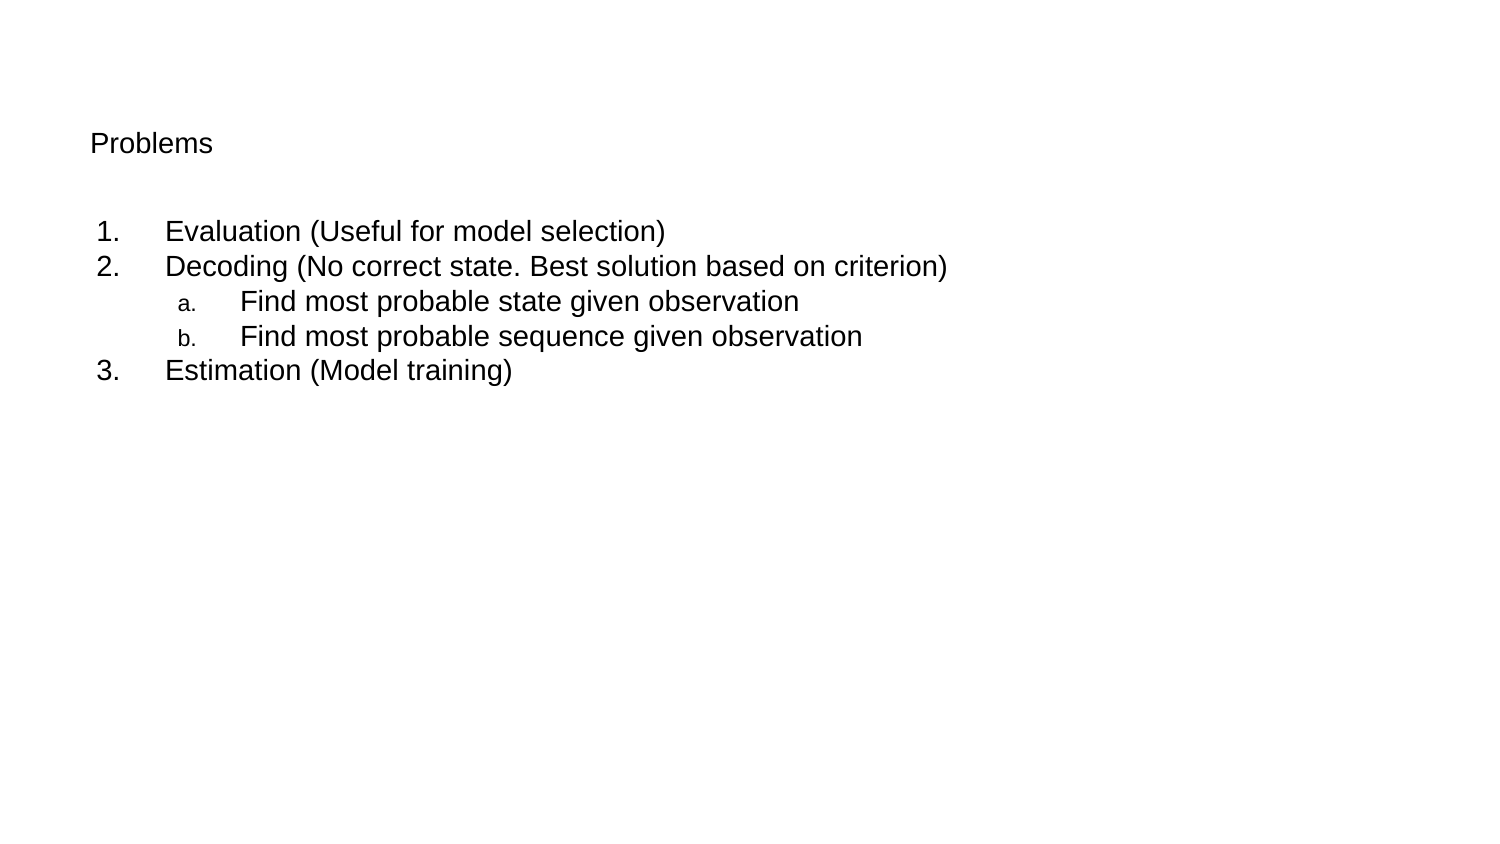

# Problems
Evaluation (Useful for model selection)
Decoding (No correct state. Best solution based on criterion)
Find most probable state given observation
Find most probable sequence given observation
Estimation (Model training)